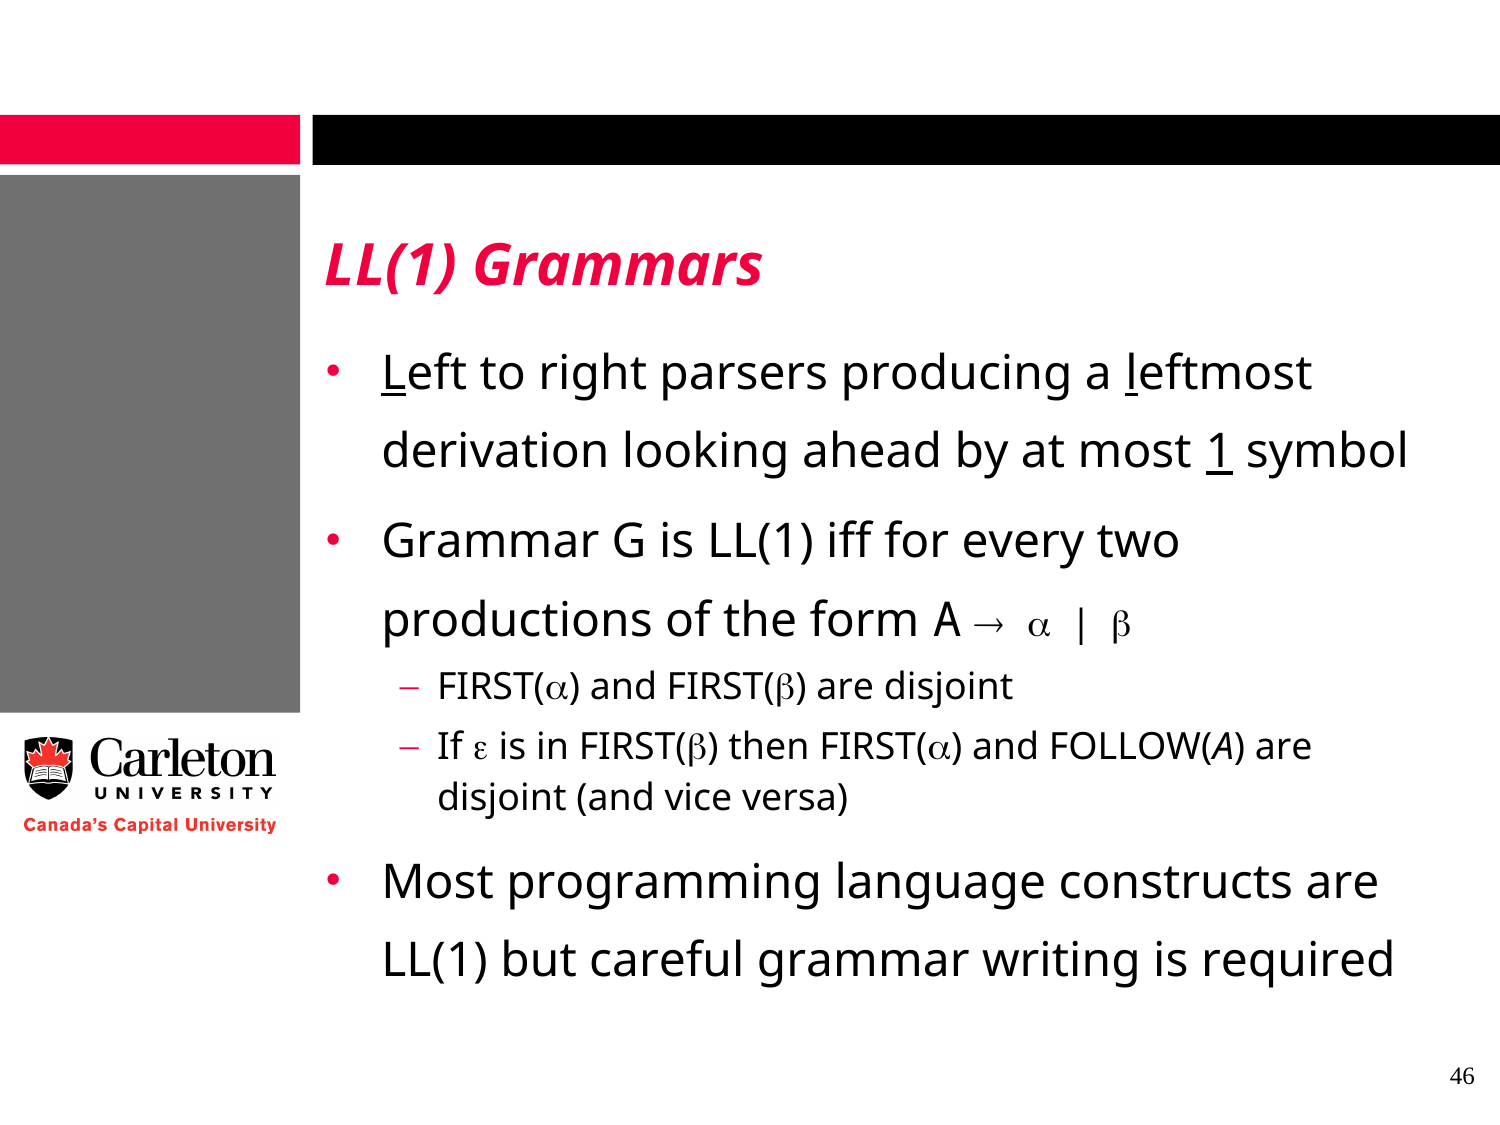

# LL(1) Grammars
Left to right parsers producing a leftmost derivation looking ahead by at most 1 symbol
Grammar G is LL(1) iff for every two productions of the form A  a | b
FIRST(a) and FIRST(b) are disjoint
If e is in FIRST(b) then FIRST(a) and FOLLOW(A) are disjoint (and vice versa)
Most programming language constructs are LL(1) but careful grammar writing is required
46